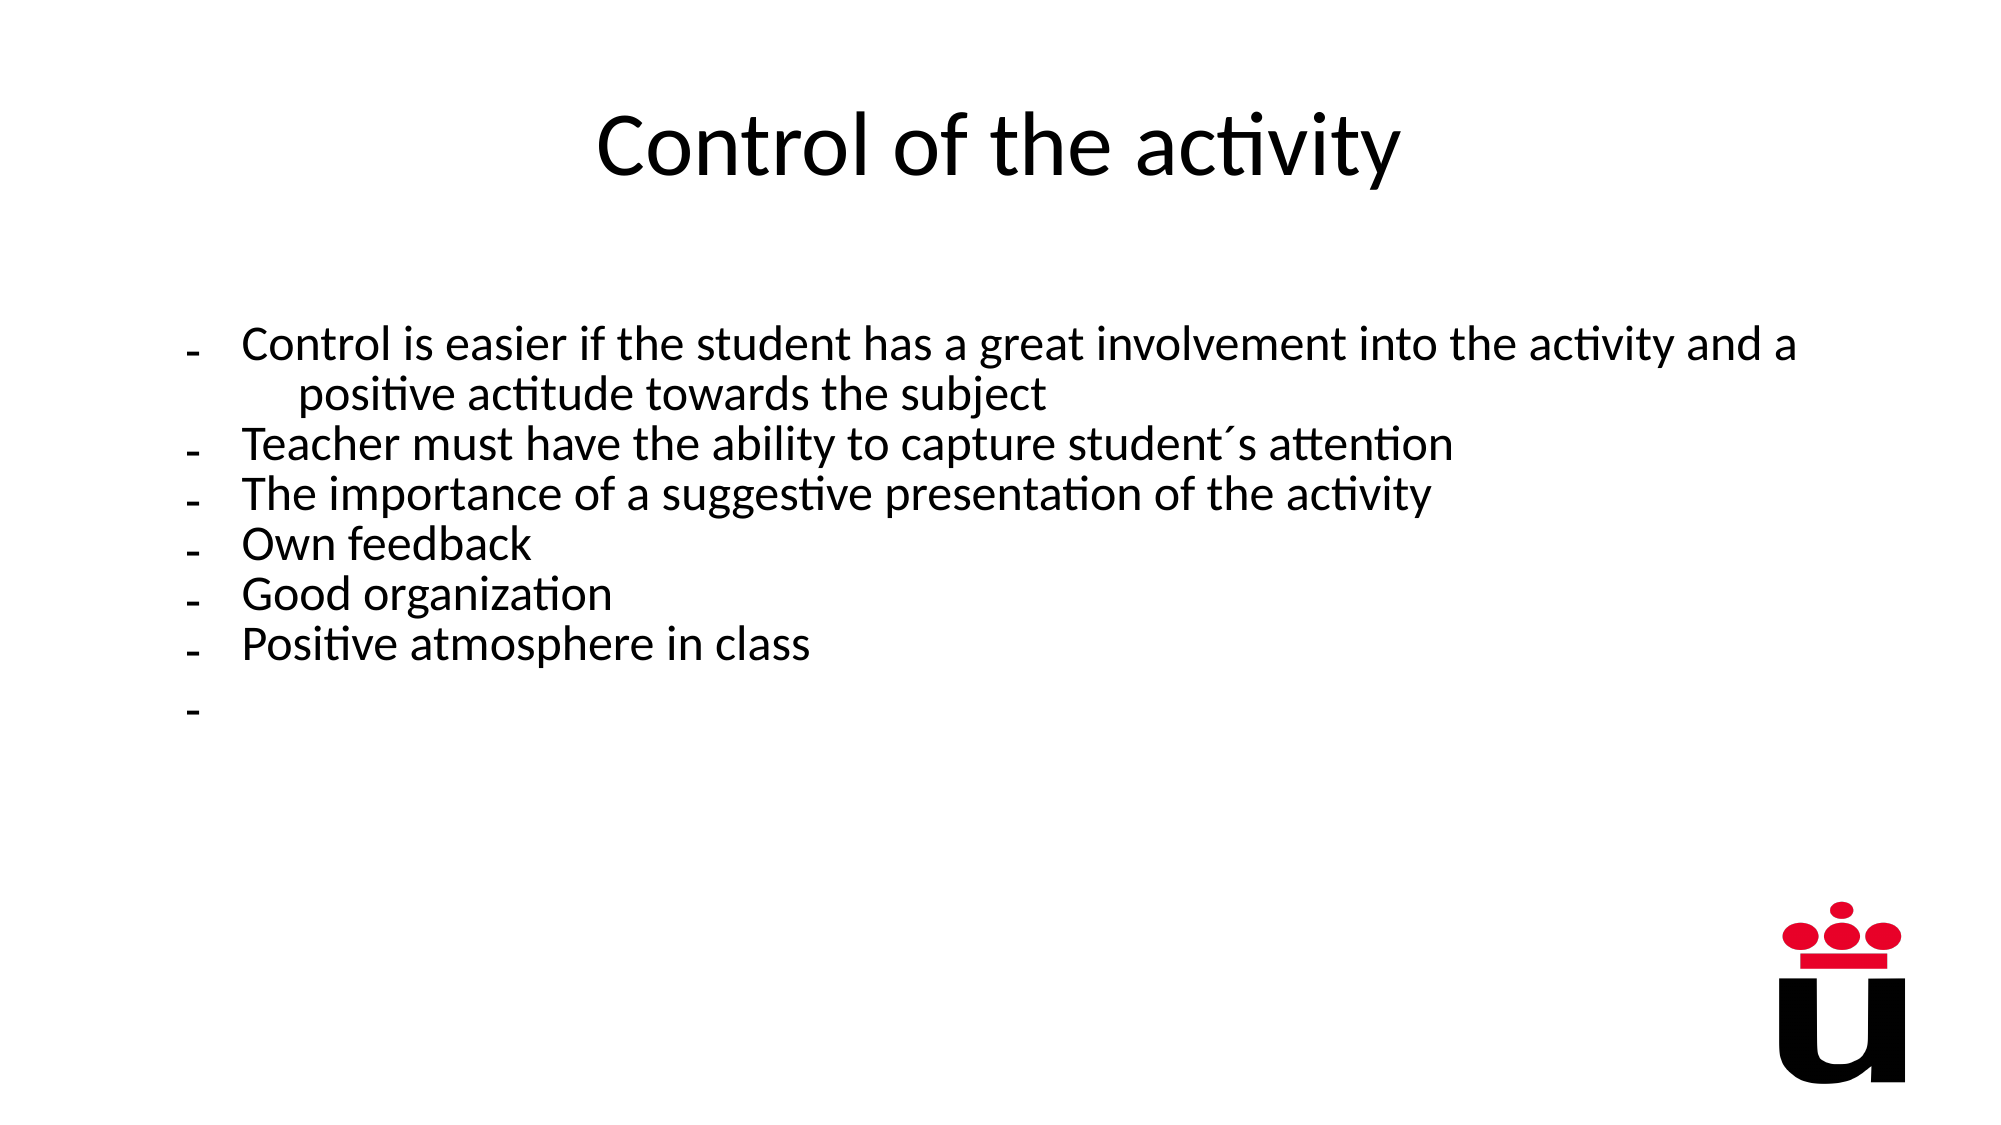

# Control of the activity
Control is easier if the student has a great involvement into the activity and a positive actitude towards the subject
Teacher must have the ability to capture student´s attention
The importance of a suggestive presentation of the activity
Own feedback
Good organization
Positive atmosphere in class